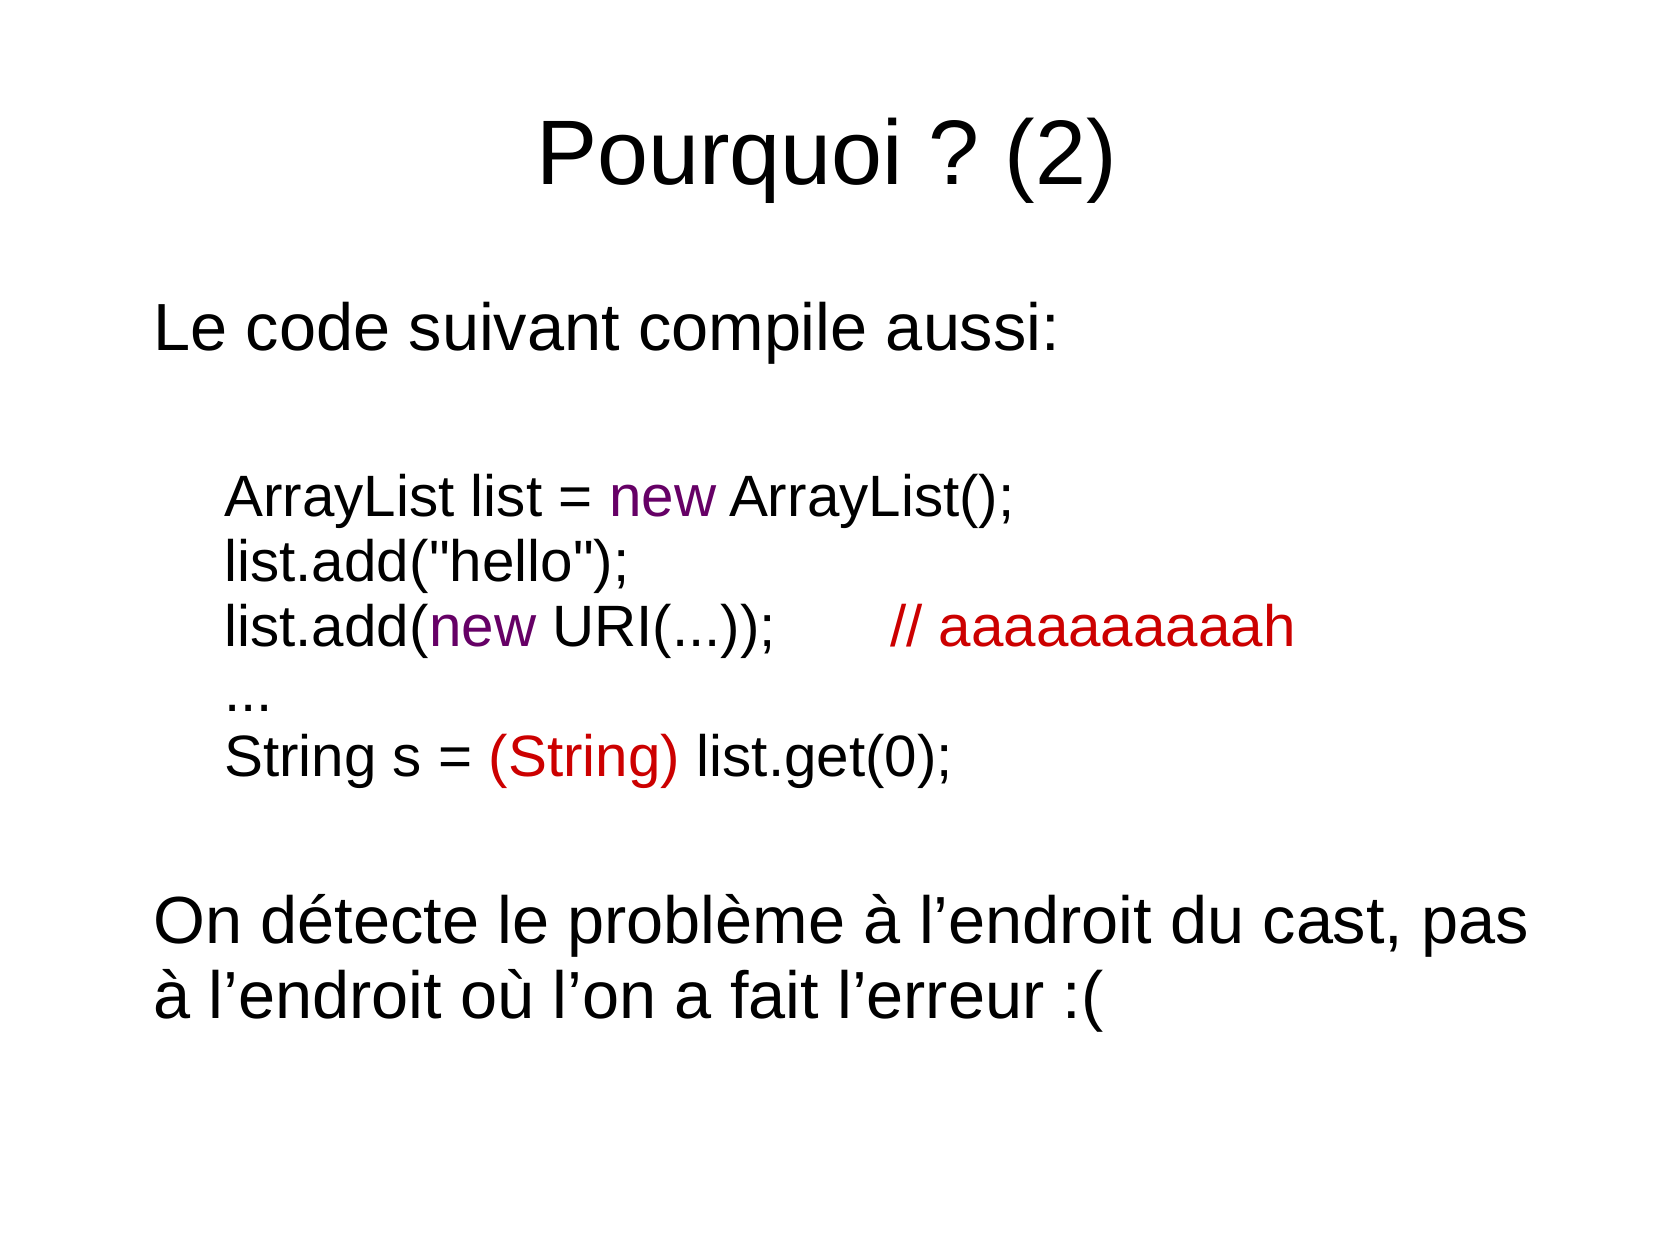

# Pourquoi ? (2)
Le code suivant compile aussi:
ArrayList list = new ArrayList();
list.add("hello");
list.add(new URI(...)); // aaaaaaaaaah
...
String s = (String) list.get(0);
On détecte le problème à l’endroit du cast, pas à l’endroit où l’on a fait l’erreur :(